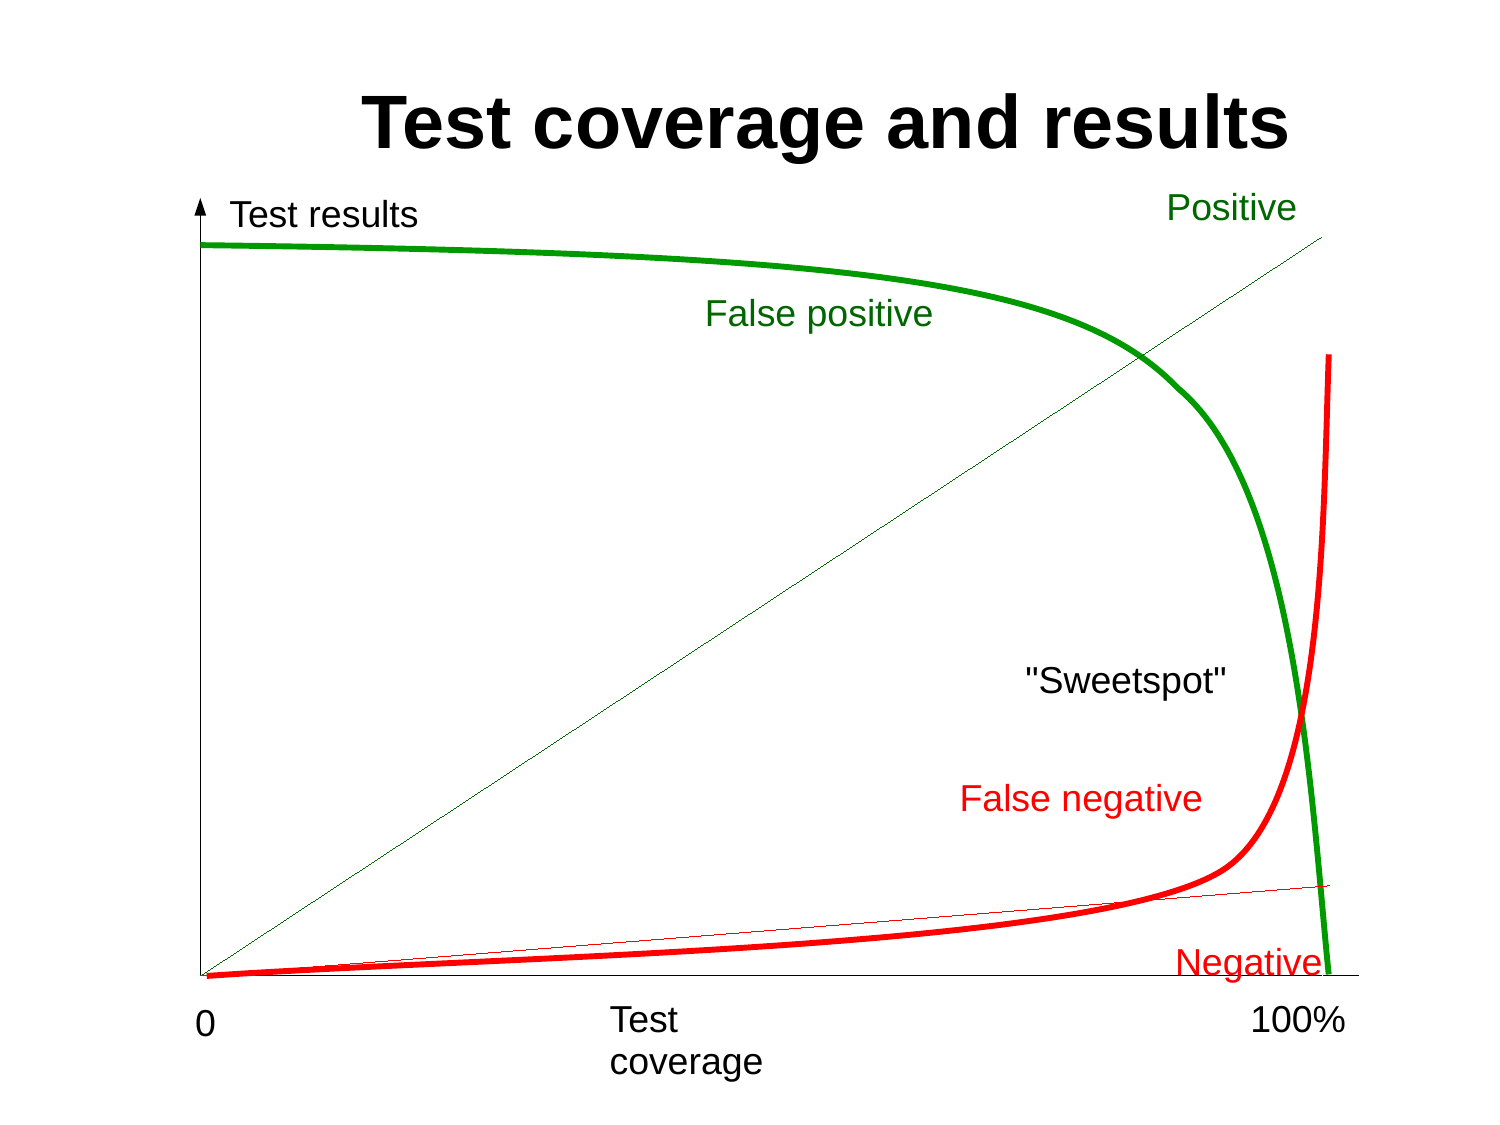

# Test coverage and results
Positive
Test results
False positive
"Sweetspot"
False negative
Negative
Test coverage
100%
0